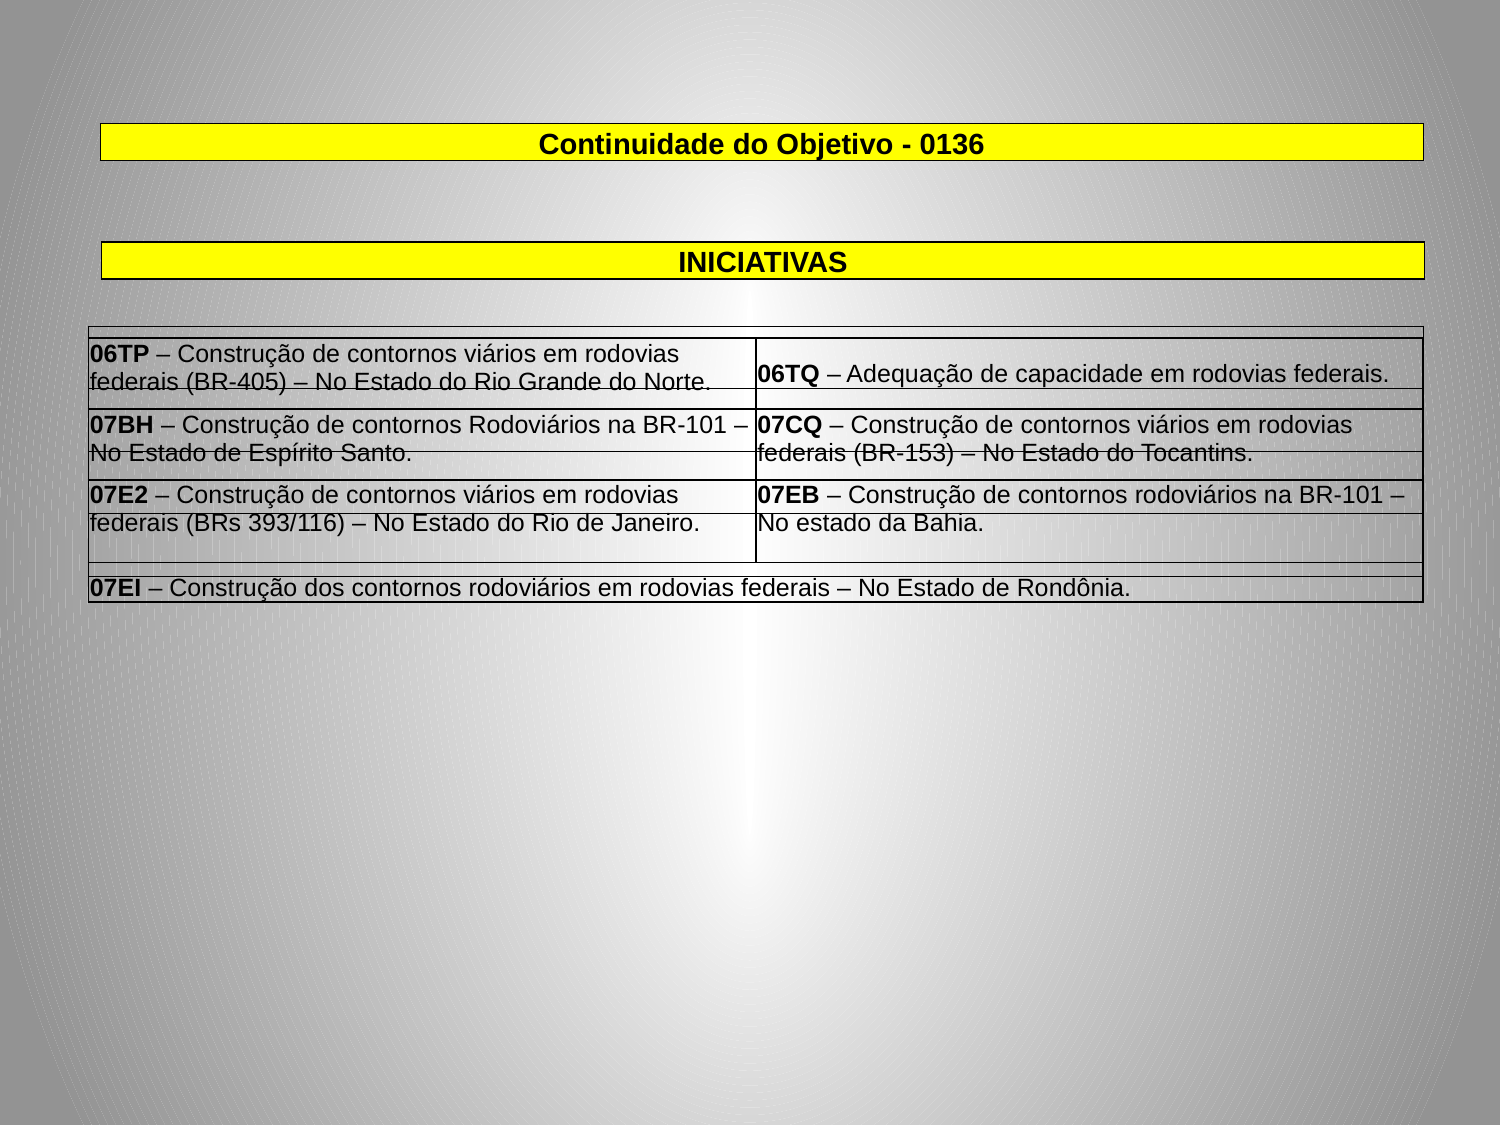

| Continuidade do Objetivo - 0136 |
| --- |
| INICIATIVAS |
| --- |
| |
| --- |
| |
| |
| |
| 06TP – Construção de contornos viários em rodovias federais (BR-405) – No Estado do Rio Grande do Norte. | 06TQ – Adequação de capacidade em rodovias federais. |
| --- | --- |
| 07BH – Construção de contornos Rodoviários na BR-101 – No Estado de Espírito Santo. | 07CQ – Construção de contornos viários em rodovias federais (BR-153) – No Estado do Tocantins. |
| 07E2 – Construção de contornos viários em rodovias federais (BRs 393/116) – No Estado do Rio de Janeiro. | 07EB – Construção de contornos rodoviários na BR-101 – No estado da Bahia. |
| 07EI – Construção dos contornos rodoviários em rodovias federais – No Estado de Rondônia. | |